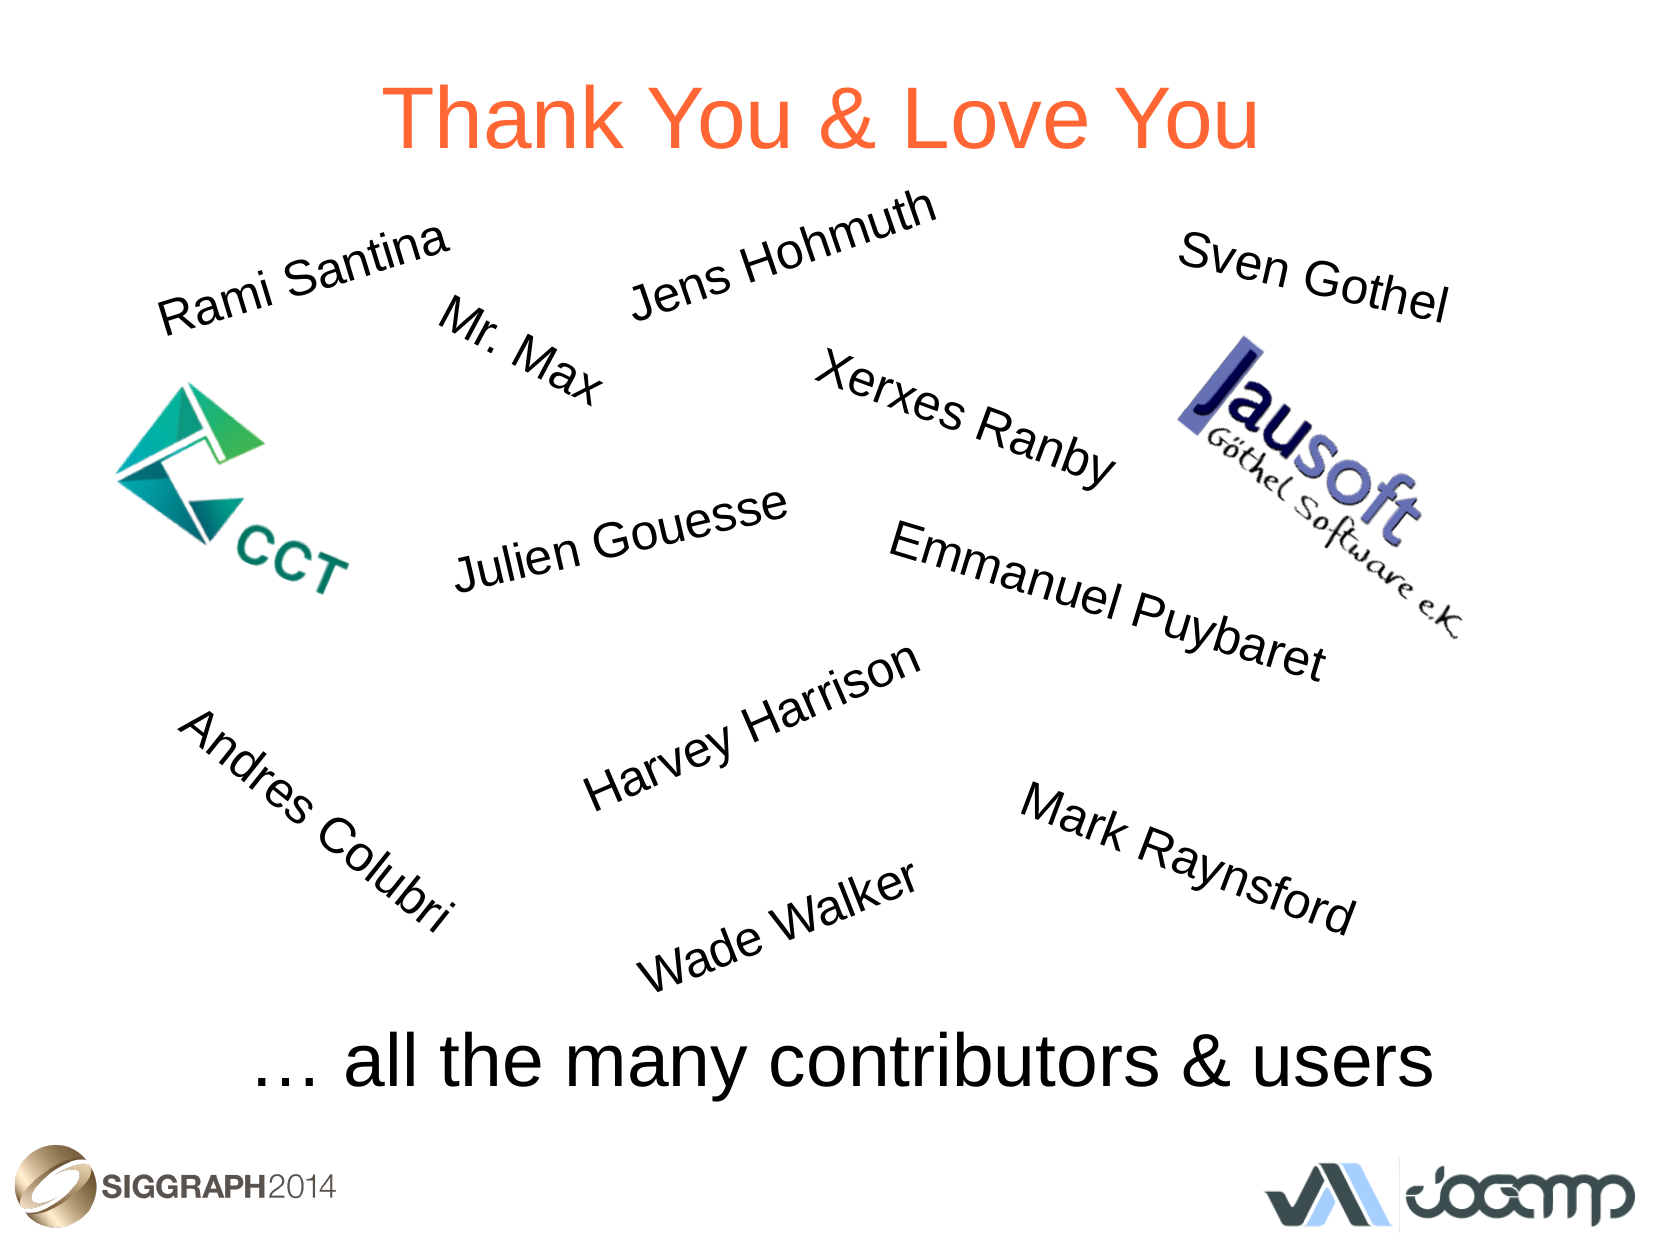

# Thank You & Love You
Jens Hohmuth
Sven Gothel
Rami Santina
Mr. Max
Xerxes Ranby
Julien Gouesse
Emmanuel Puybaret
Harvey Harrison
Andres Colubri
Mark Raynsford
Wade Walker
… all the many contributors & users